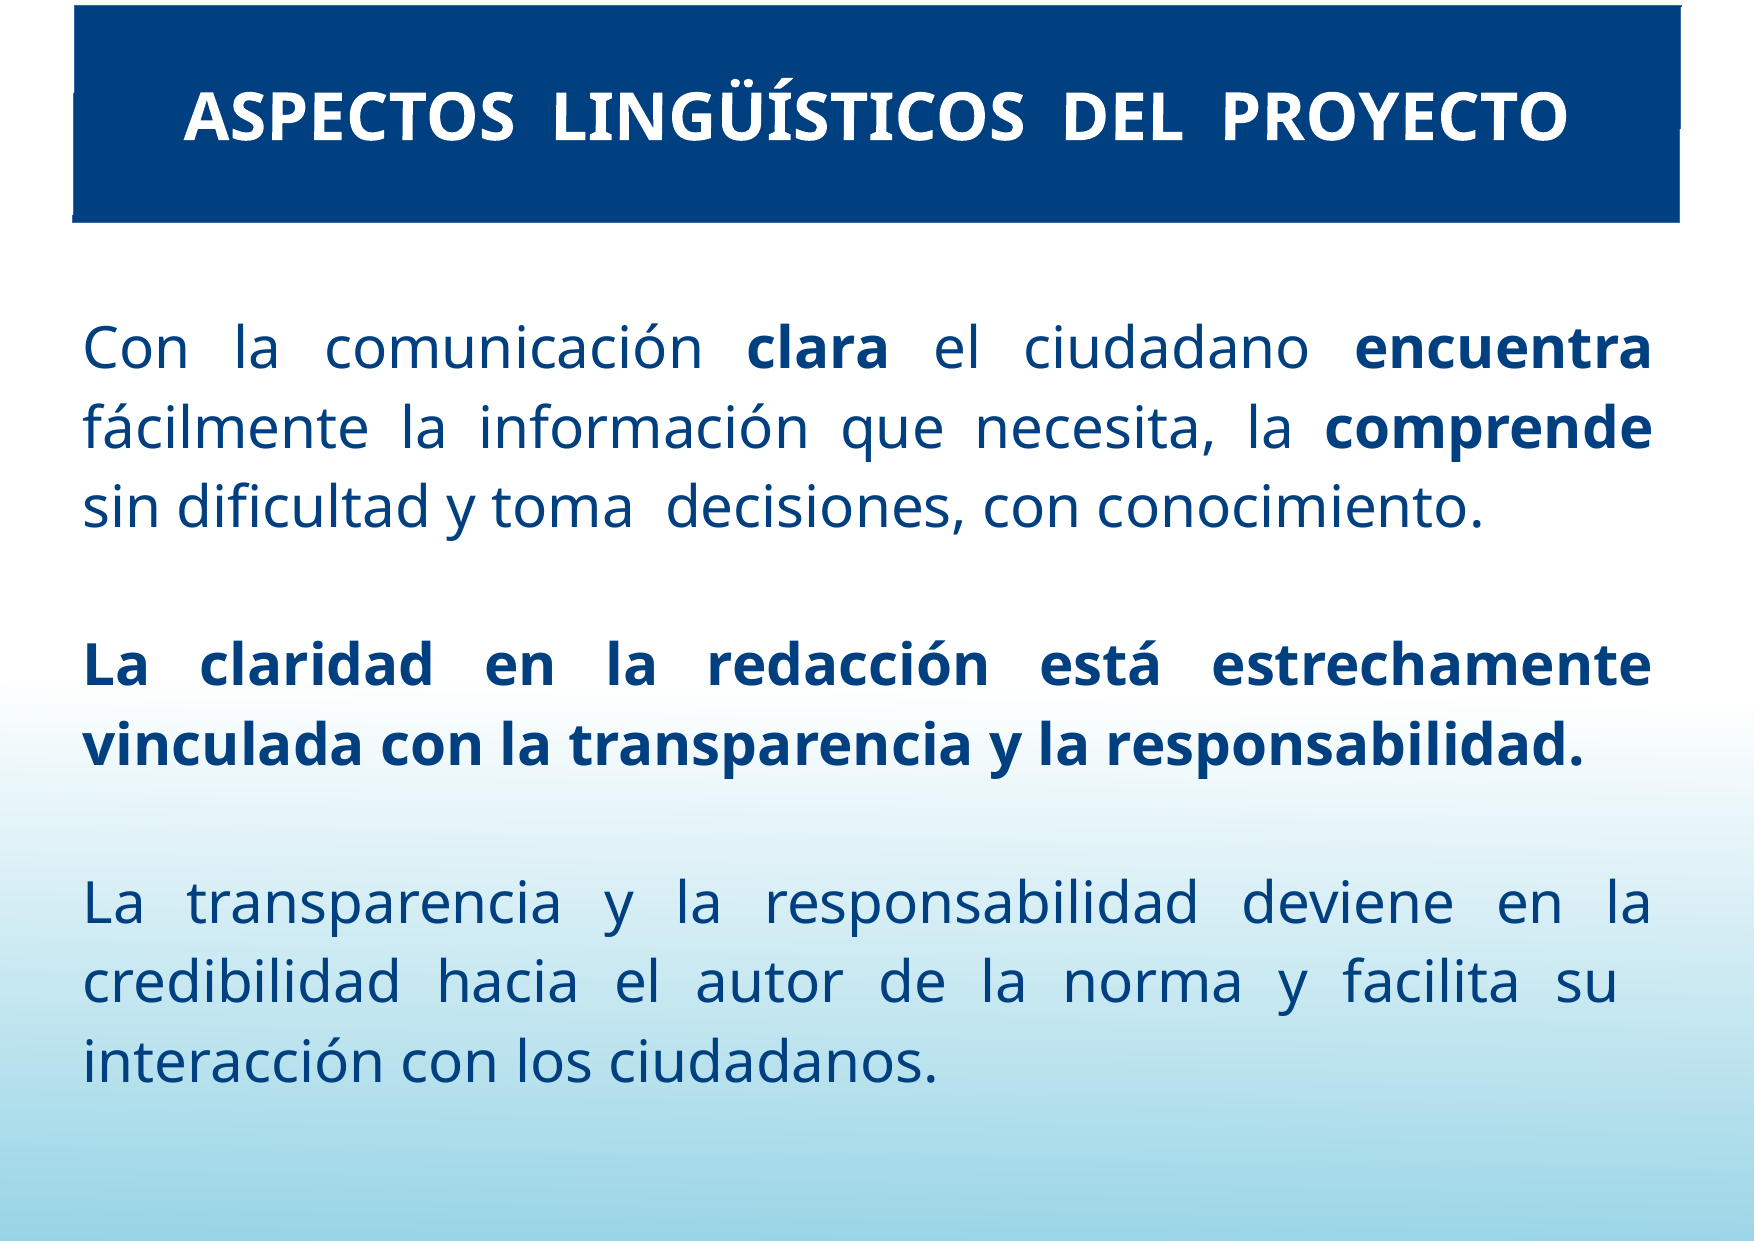

ASPECTOS LINGÜÍSTICOS DEL PROYECTO
# Con la comunicación clara el ciudadano encuentra fácilmente la información que necesita, la comprende sin dificultad y toma decisiones, con conocimiento.
La claridad en la redacción está estrechamente vinculada con la transparencia y la responsabilidad.
La transparencia y la responsabilidad deviene en la credibilidad hacia el autor de la norma y facilita su interacción con los ciudadanos.